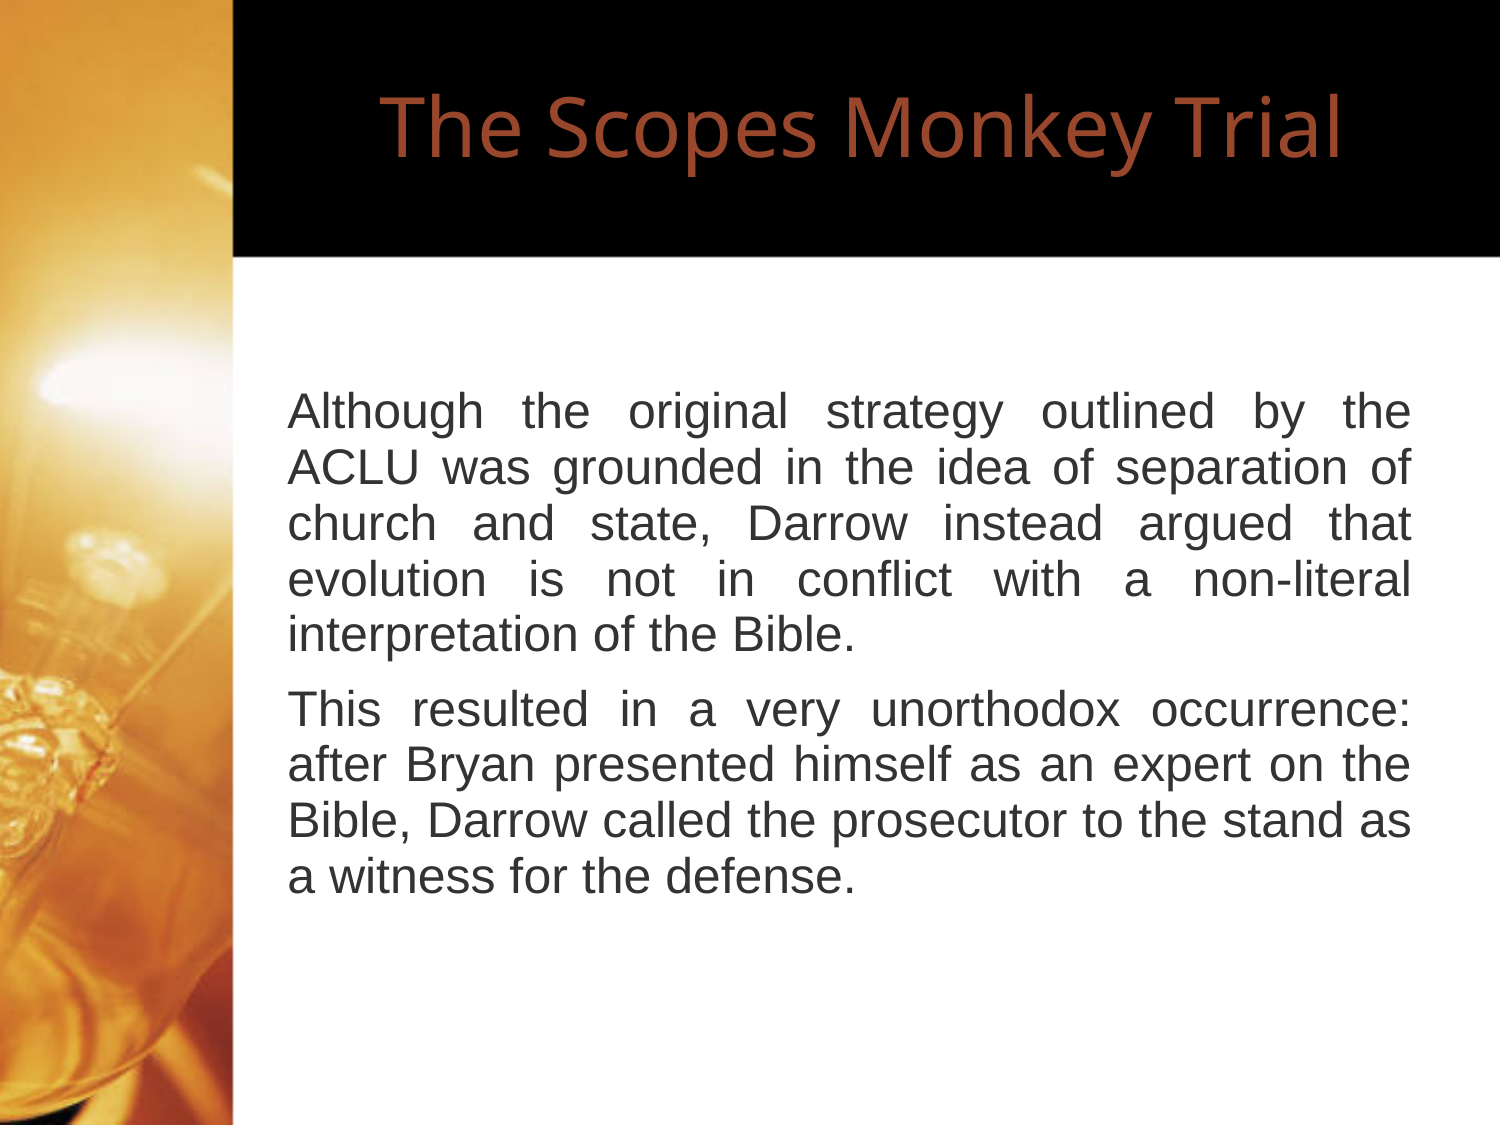

# The Scopes Monkey Trial
Although the original strategy outlined by the ACLU was grounded in the idea of separation of church and state, Darrow instead argued that evolution is not in conflict with a non-literal interpretation of the Bible.
This resulted in a very unorthodox occurrence: after Bryan presented himself as an expert on the Bible, Darrow called the prosecutor to the stand as a witness for the defense.